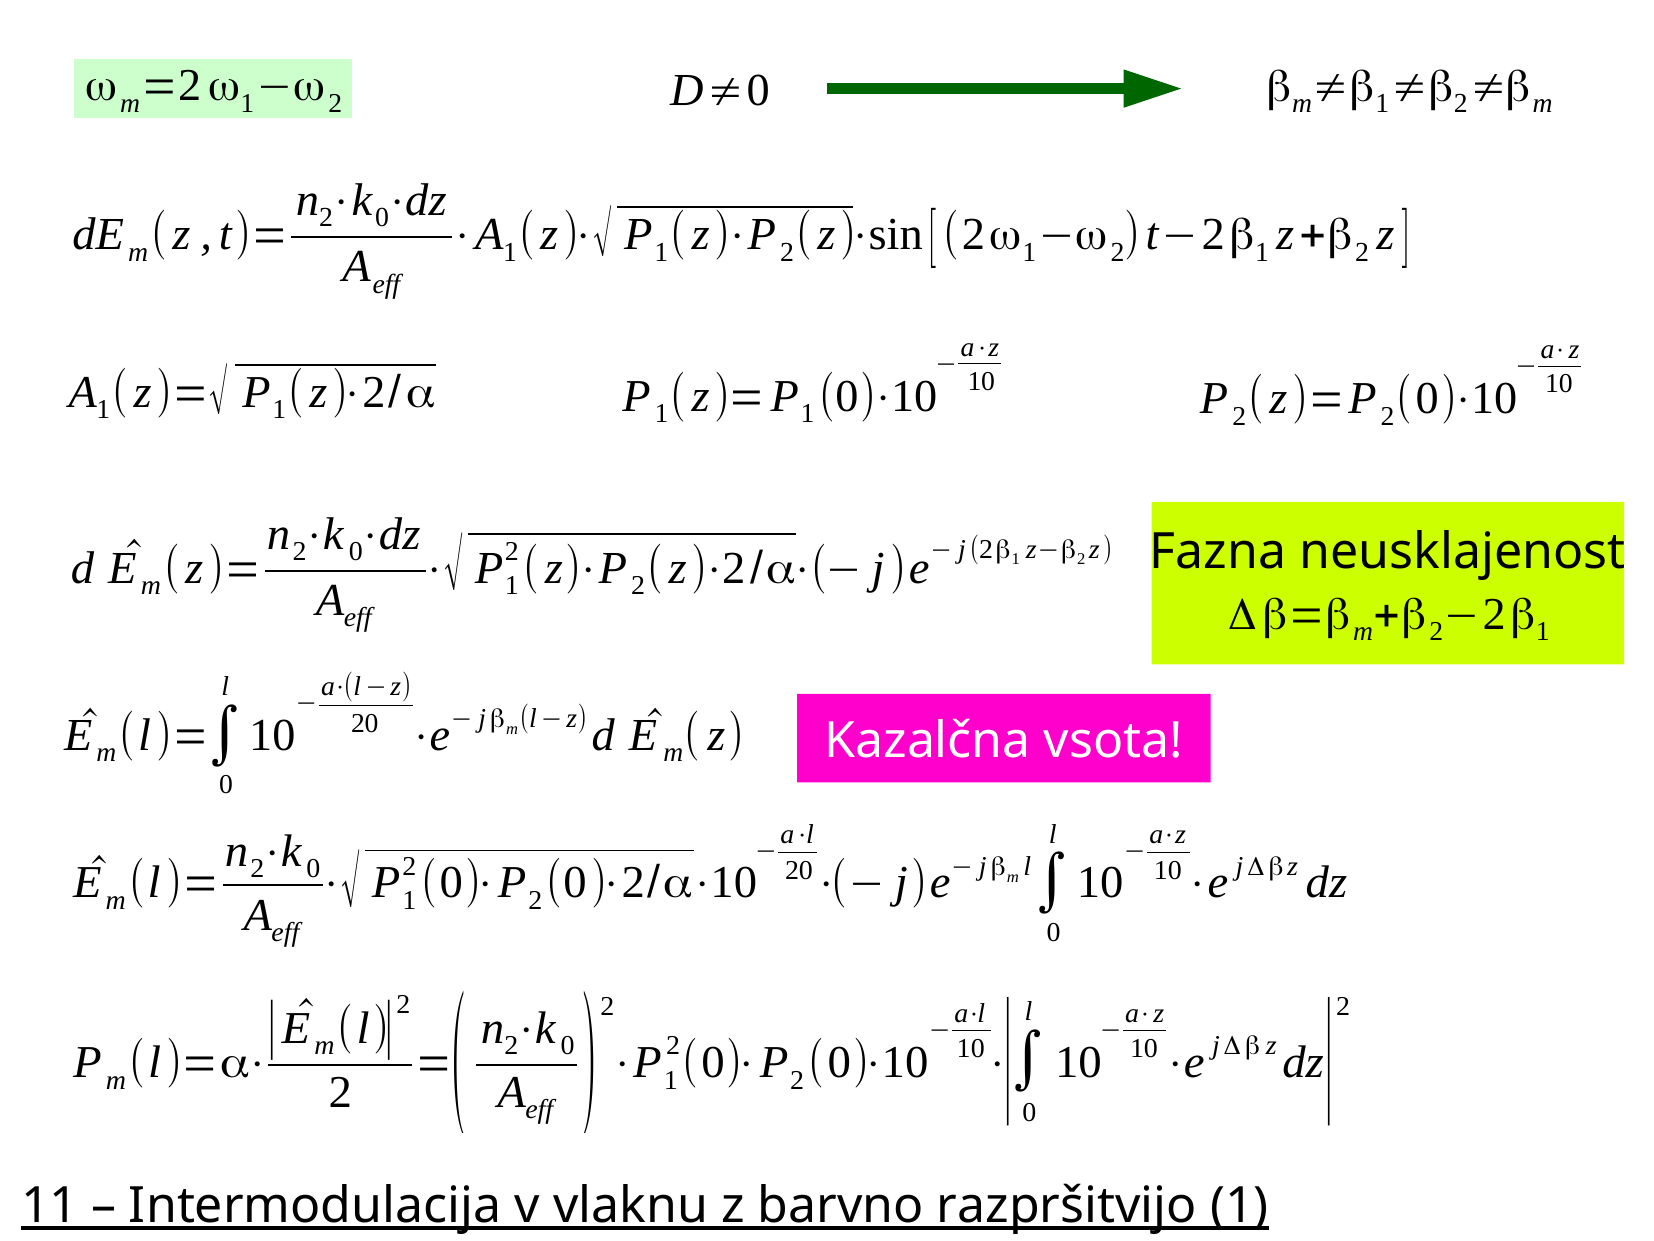

Fazna neusklajenost
Kazalčna vsota!
11 – Intermodulacija v vlaknu z barvno razpršitvijo (1)